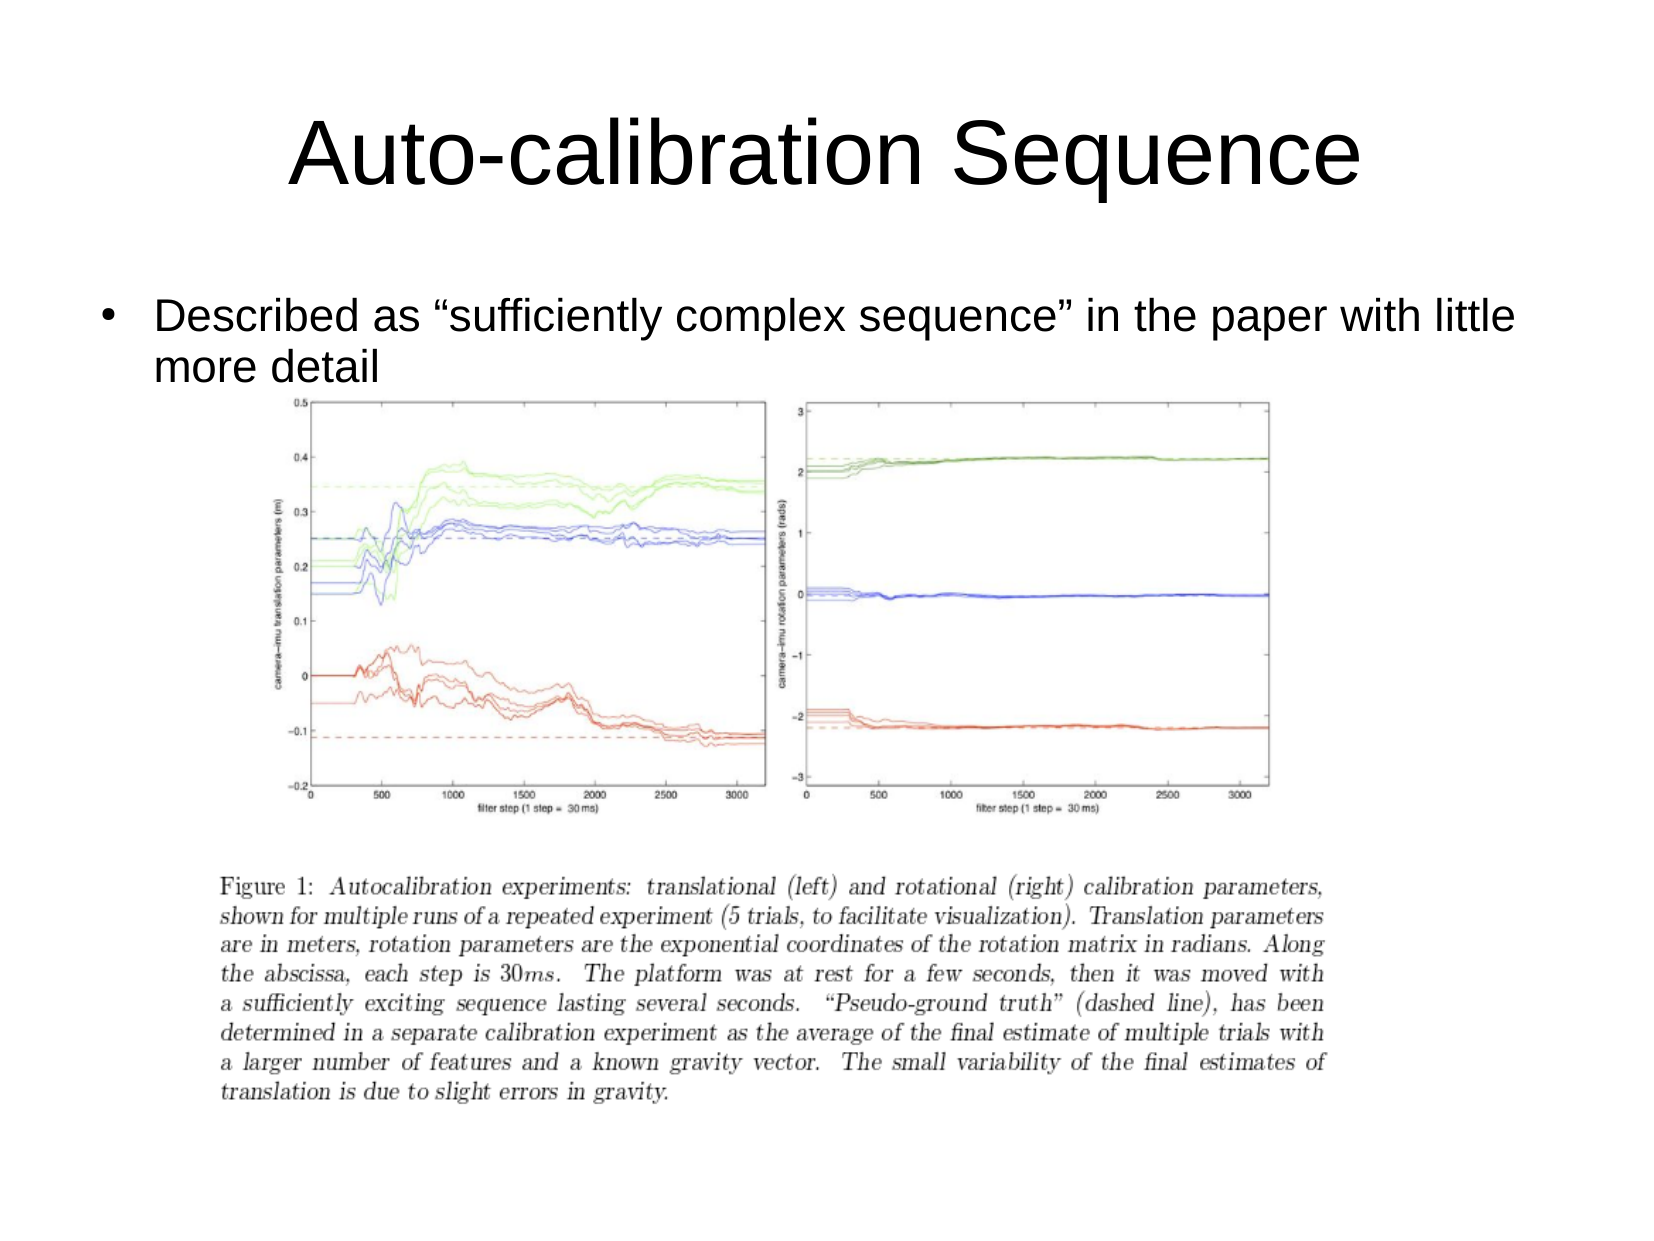

# Auto-calibration Sequence
Described as “sufficiently complex sequence” in the paper with little more detail